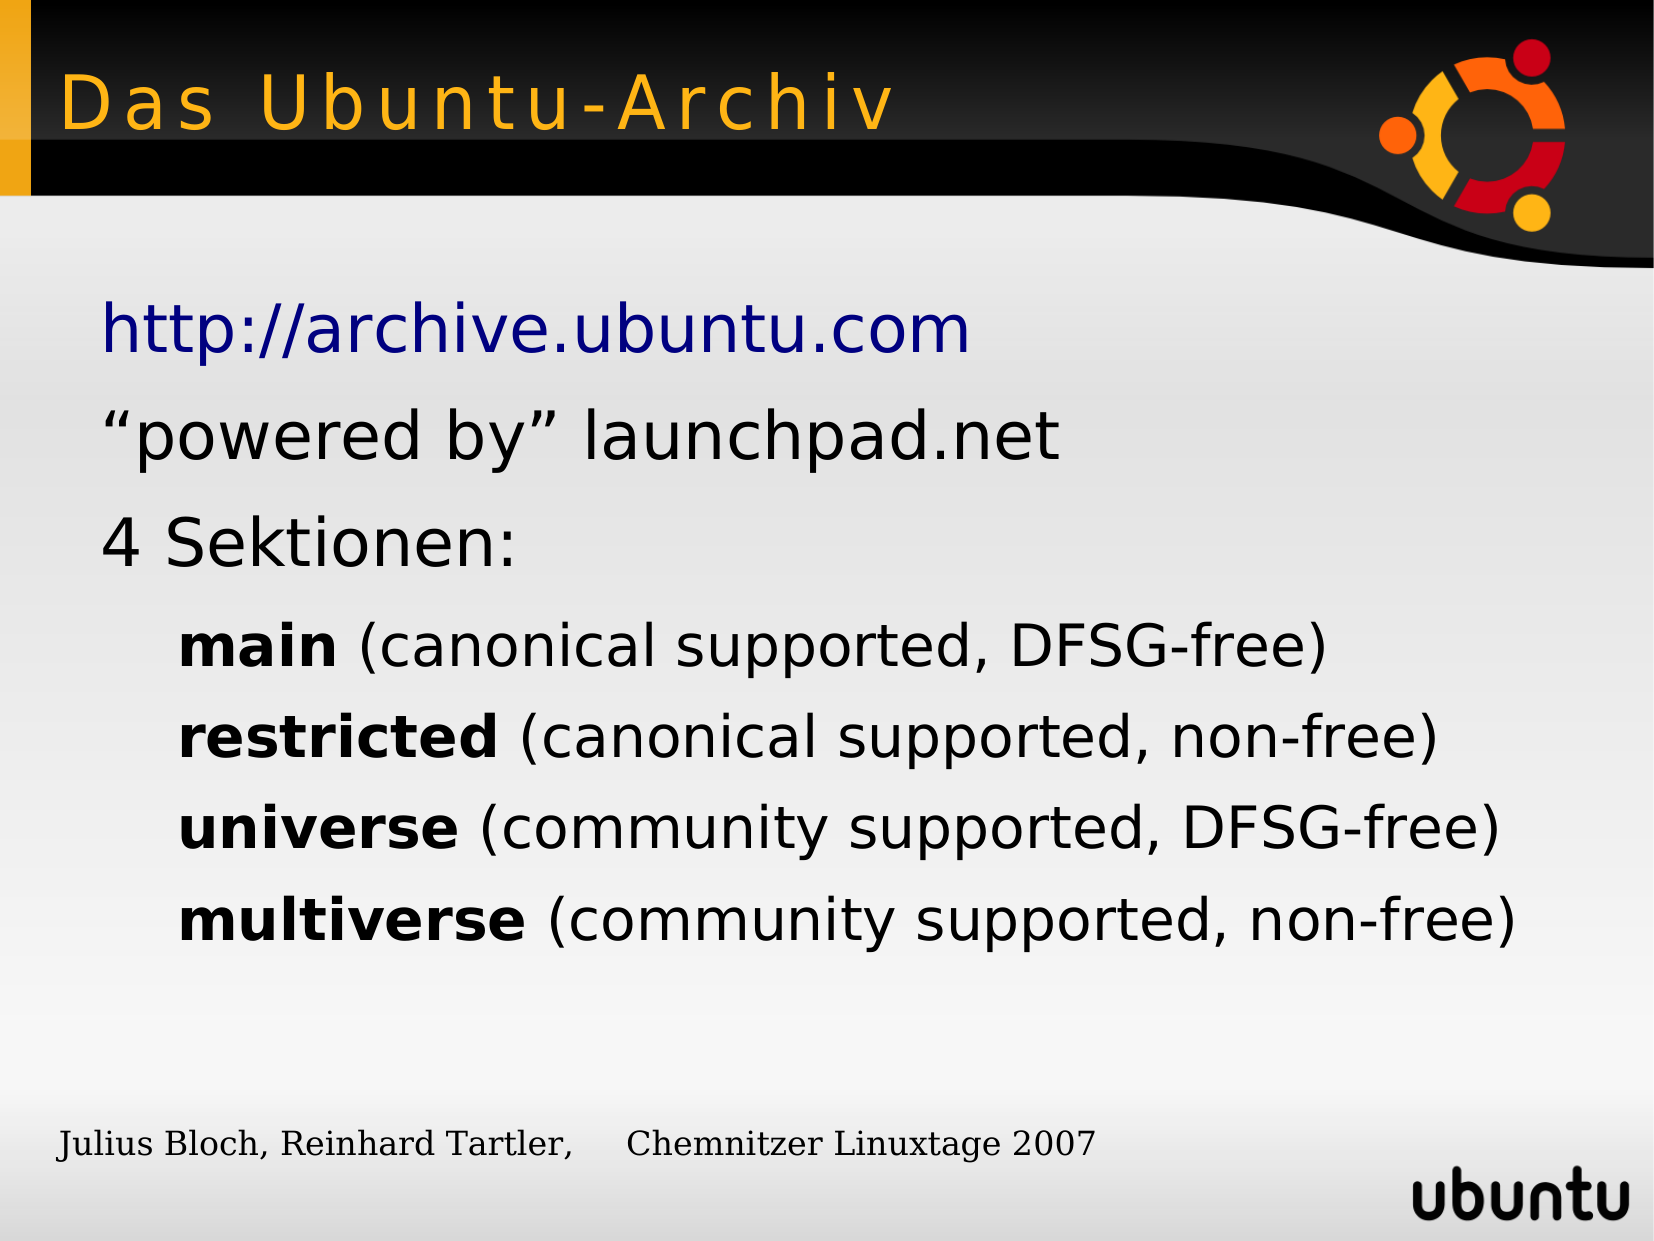

# Das Ubuntu-Archiv
http://archive.ubuntu.com
“powered by” launchpad.net
4 Sektionen:
main (canonical supported, DFSG-free)
restricted (canonical supported, non-free)
universe (community supported, DFSG-free)
multiverse (community supported, non-free)
Julius Bloch, Reinhard Tartler, Chemnitzer Linuxtage 2007